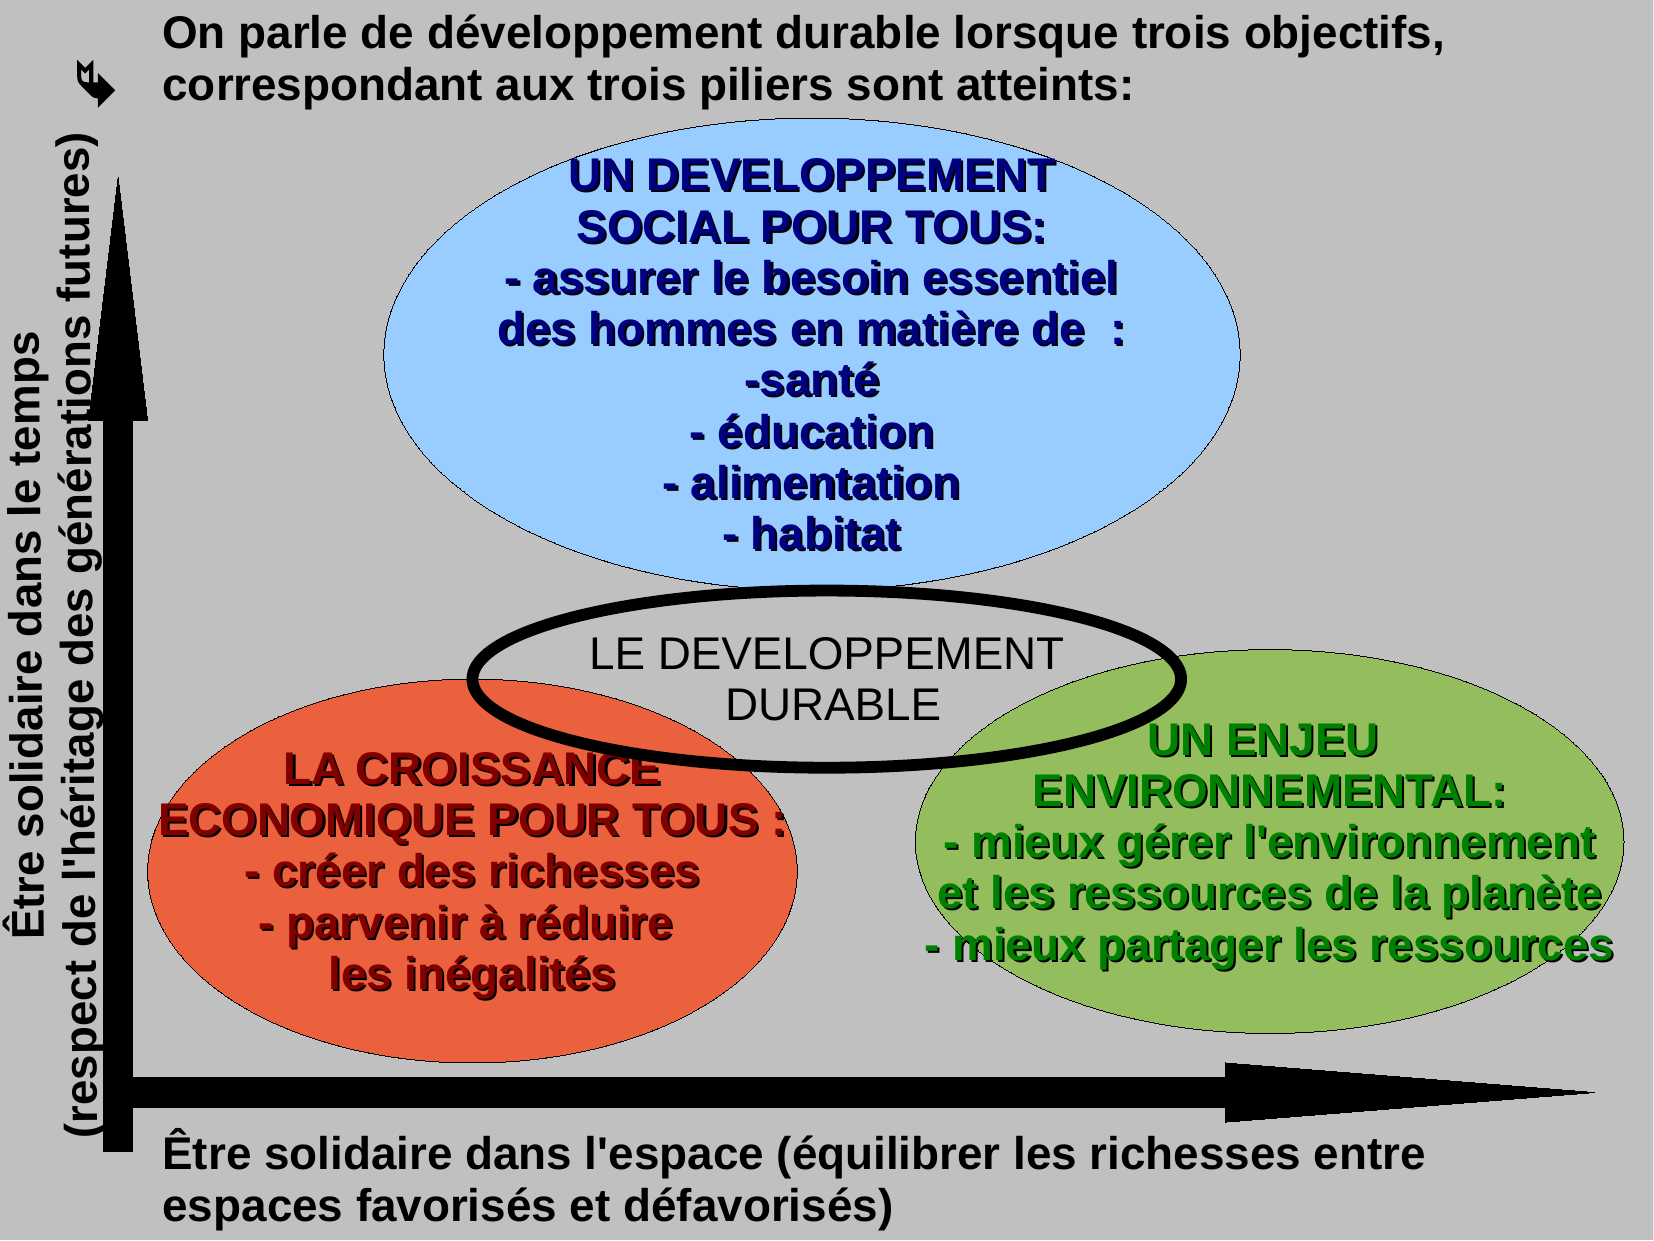

On parle de développement durable lorsque trois objectifs, correspondant aux trois piliers sont atteints:

UN DEVELOPPEMENT
SOCIAL POUR TOUS:
- assurer le besoin essentiel
des hommes en matière de :
-santé
- éducation
- alimentation
- habitat
Être solidaire dans le temps
(respect de l'héritage des générations futures)
LE DEVELOPPEMENT
 DURABLE
UN ENJEU
ENVIRONNEMENTAL:
- mieux gérer l'environnement
et les ressources de la planète
- mieux partager les ressources
LA CROISSANCE
ECONOMIQUE POUR TOUS :
- créer des richesses
- parvenir à réduire
les inégalités
Être solidaire dans l'espace (équilibrer les richesses entre espaces favorisés et défavorisés)